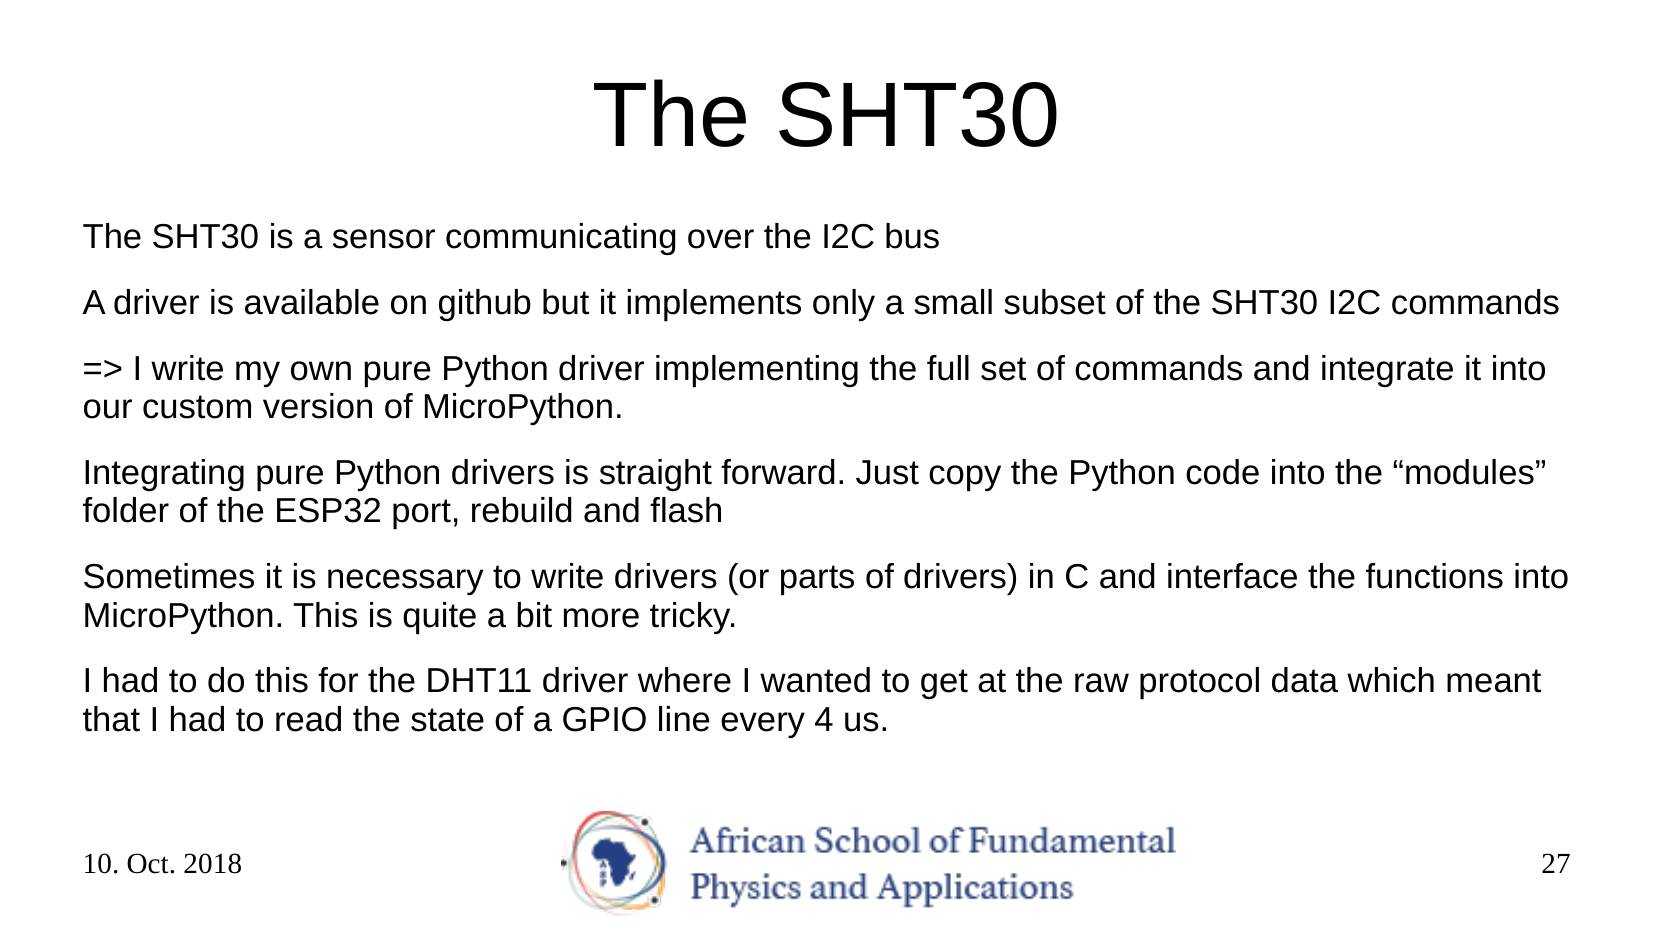

# The SHT30
The SHT30 is a sensor communicating over the I2C bus
A driver is available on github but it implements only a small subset of the SHT30 I2C commands
=> I write my own pure Python driver implementing the full set of commands and integrate it into our custom version of MicroPython.
Integrating pure Python drivers is straight forward. Just copy the Python code into the “modules” folder of the ESP32 port, rebuild and flash
Sometimes it is necessary to write drivers (or parts of drivers) in C and interface the functions into MicroPython. This is quite a bit more tricky.
I had to do this for the DHT11 driver where I wanted to get at the raw protocol data which meant that I had to read the state of a GPIO line every 4 us.
10. Oct. 2018
27